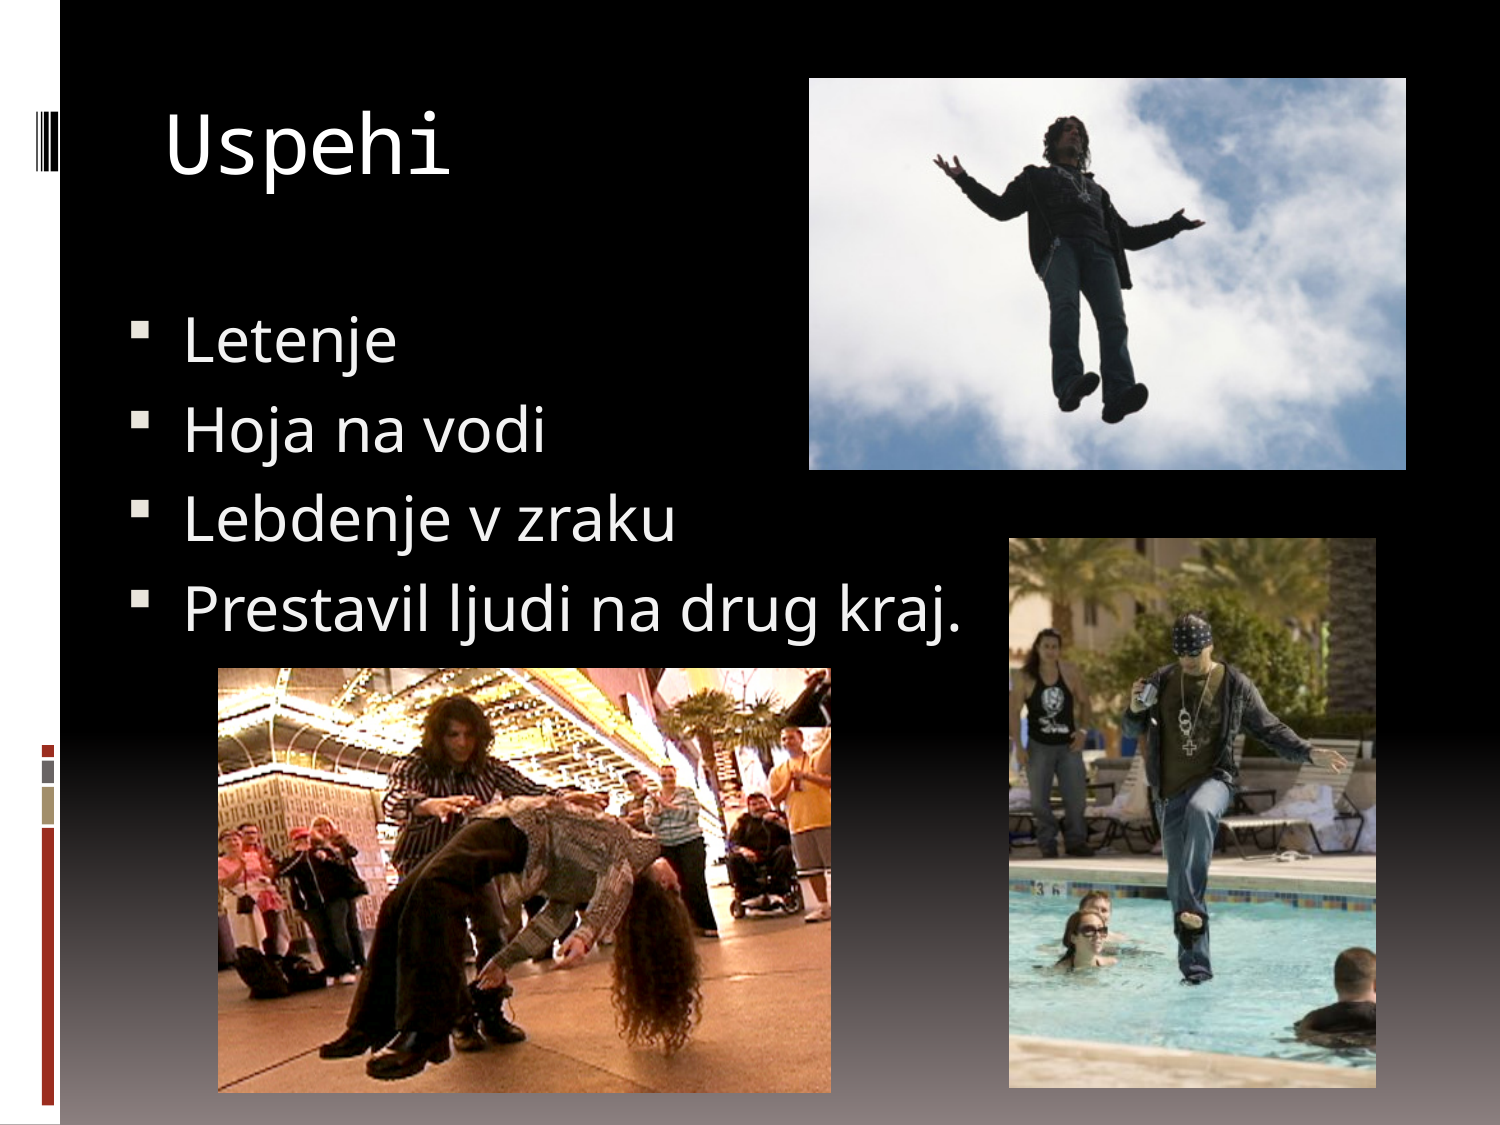

# Uspehi
Letenje
Hoja na vodi
Lebdenje v zraku
Prestavil ljudi na drug kraj.